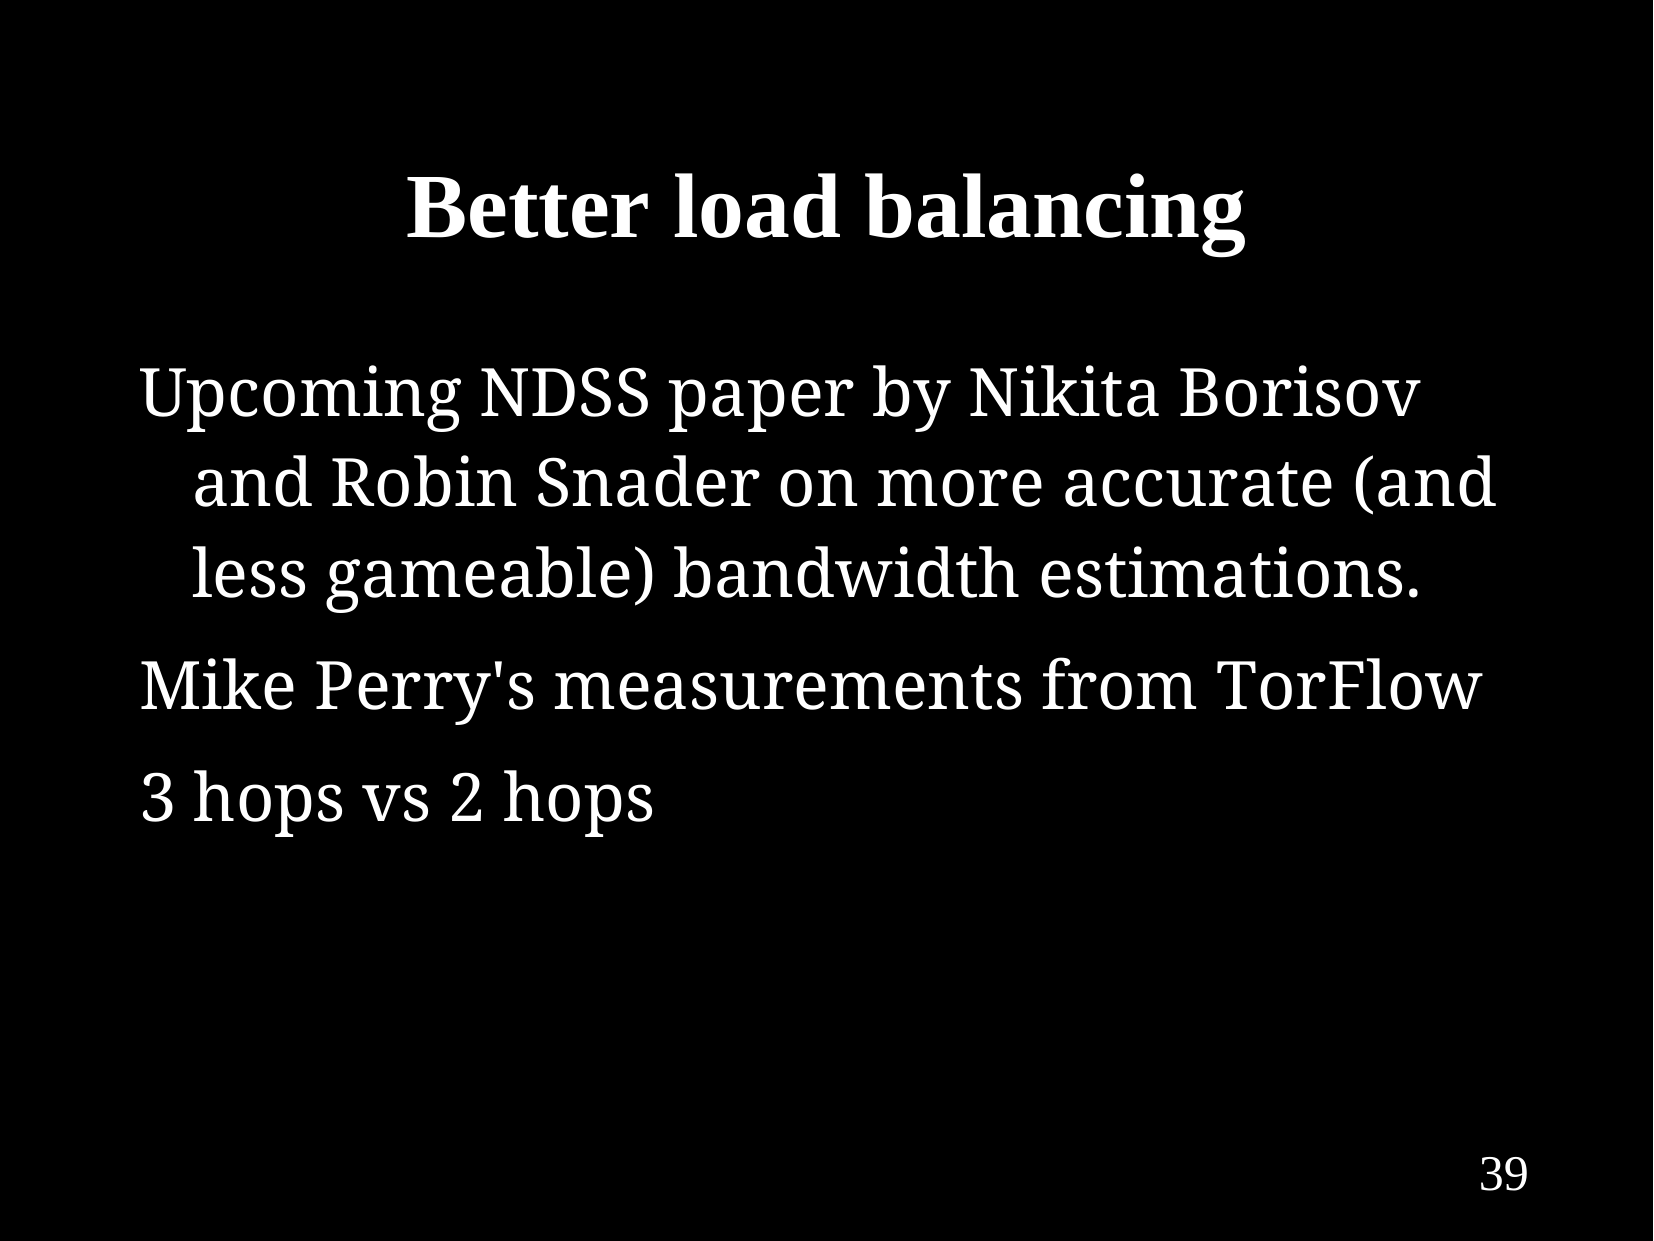

# Better load balancing
Upcoming NDSS paper by Nikita Borisov and Robin Snader on more accurate (and less gameable) bandwidth estimations.
Mike Perry's measurements from TorFlow
3 hops vs 2 hops